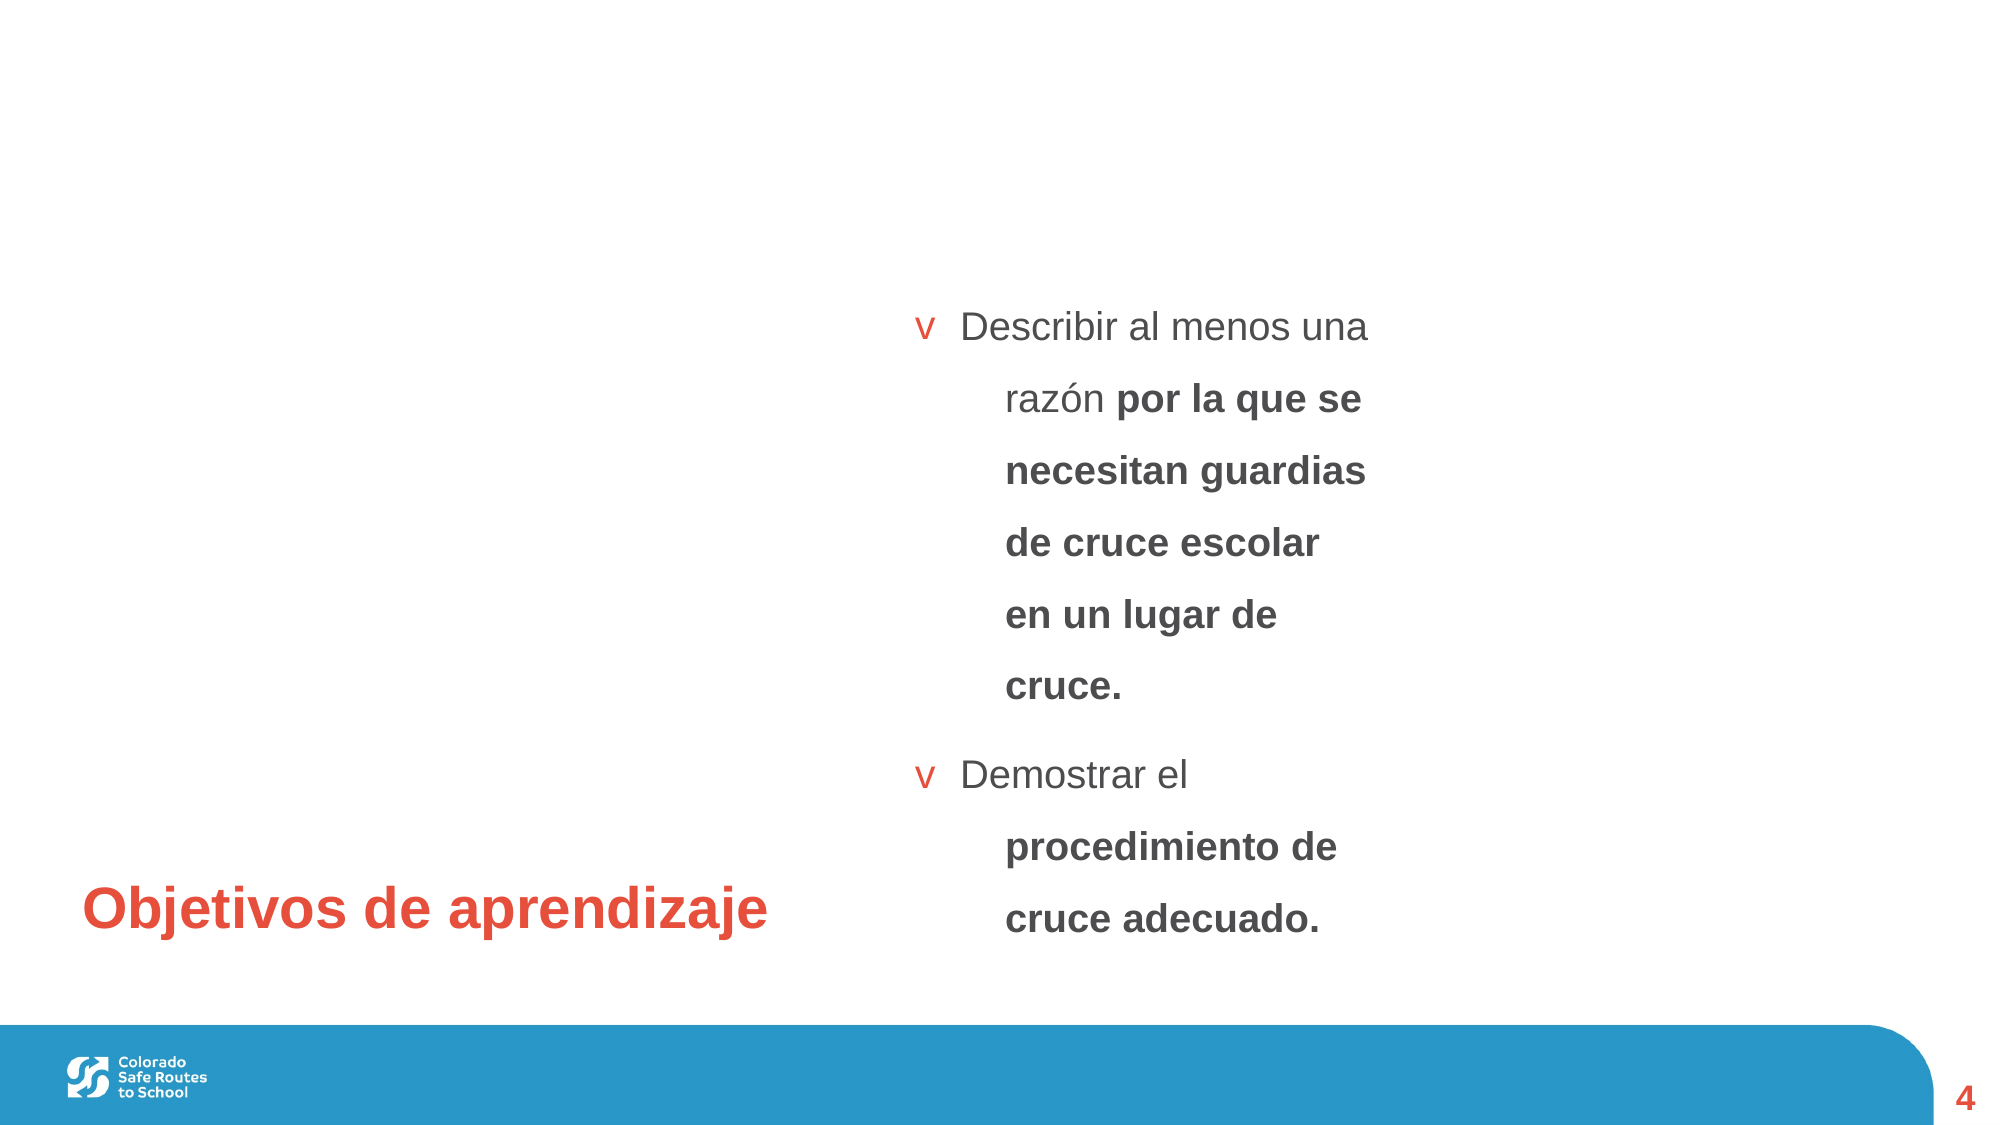

# Objetivos de aprendizaje
Describir al menos una razón por la que se necesitan guardias de cruce escolar en un lugar de cruce.
Demostrar el procedimiento de cruce adecuado.
4